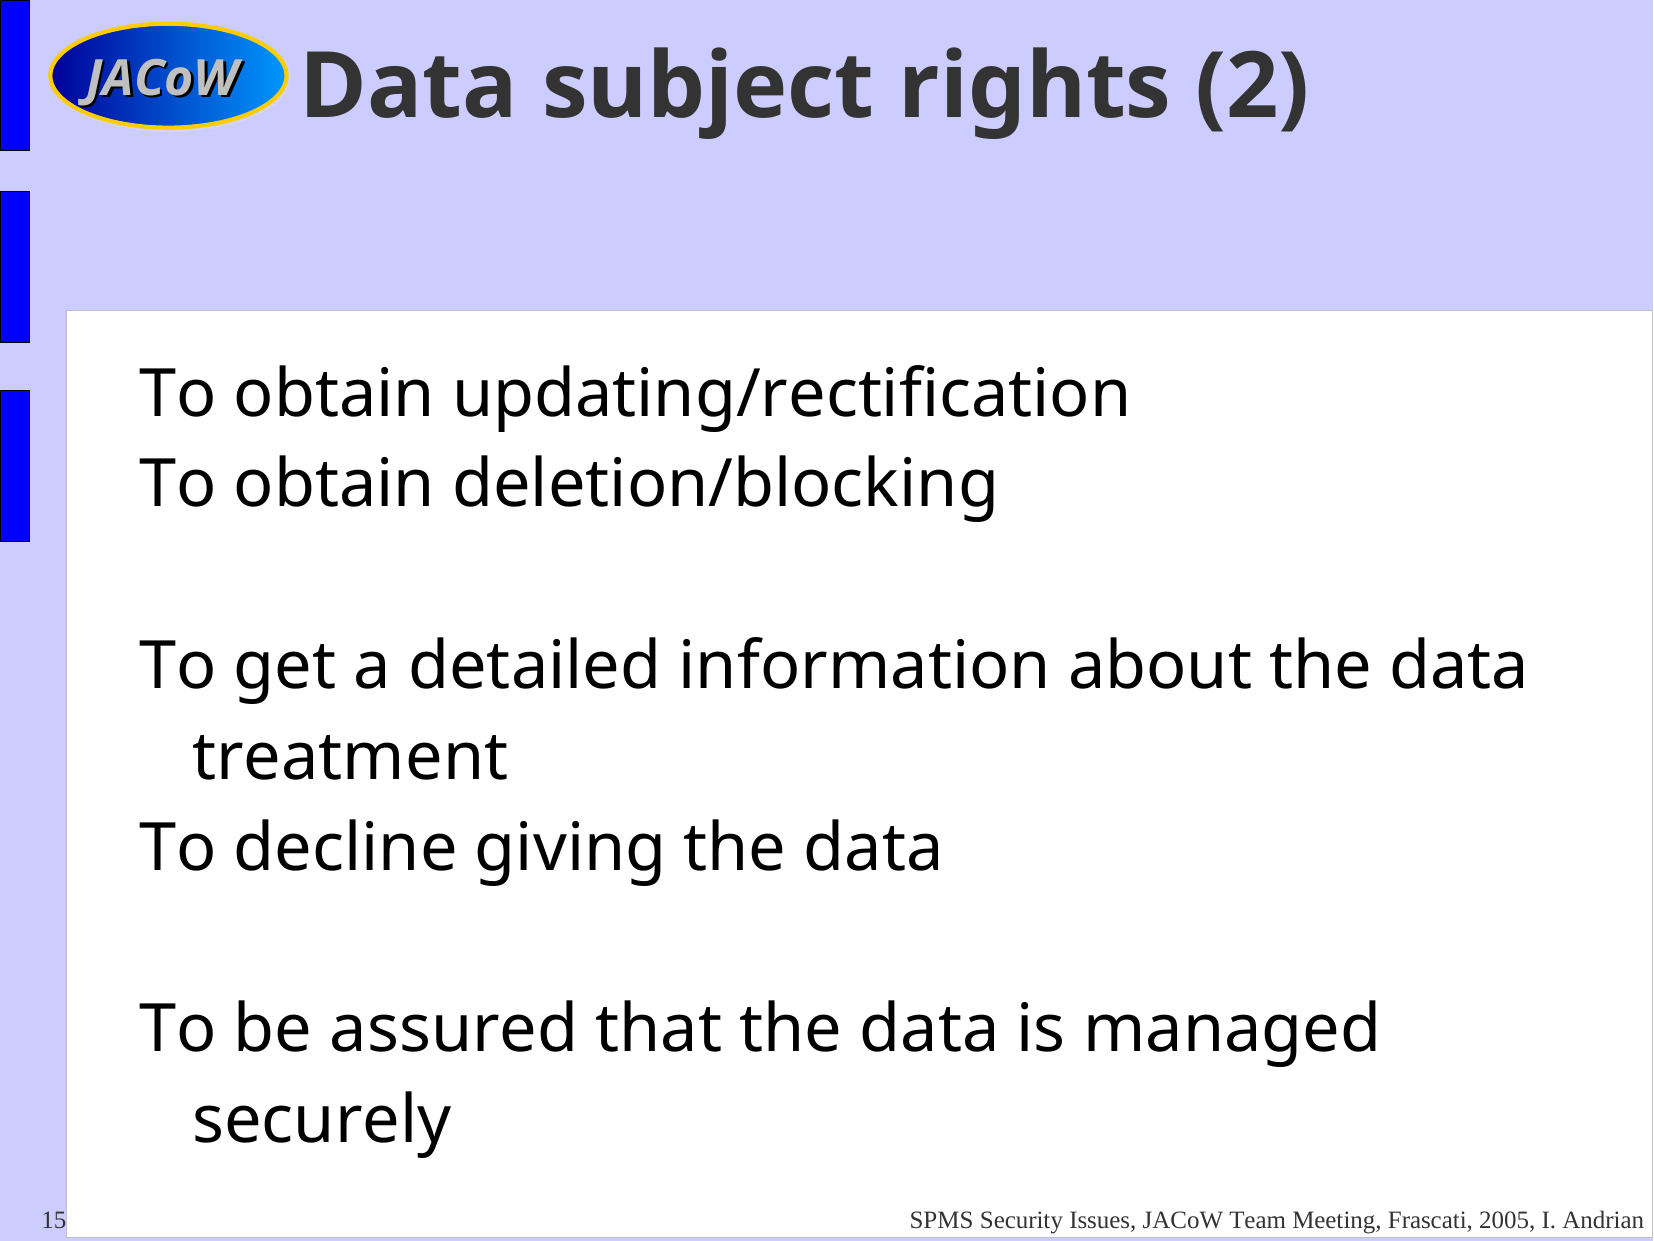

# Data subject rights (2)
To obtain updating/rectification
To obtain deletion/blocking
To get a detailed information about the data treatment
To decline giving the data
To be assured that the data is managed securely
15
SPMS Security Issues, JACoW Team Meeting, Frascati, 2005, I. Andrian